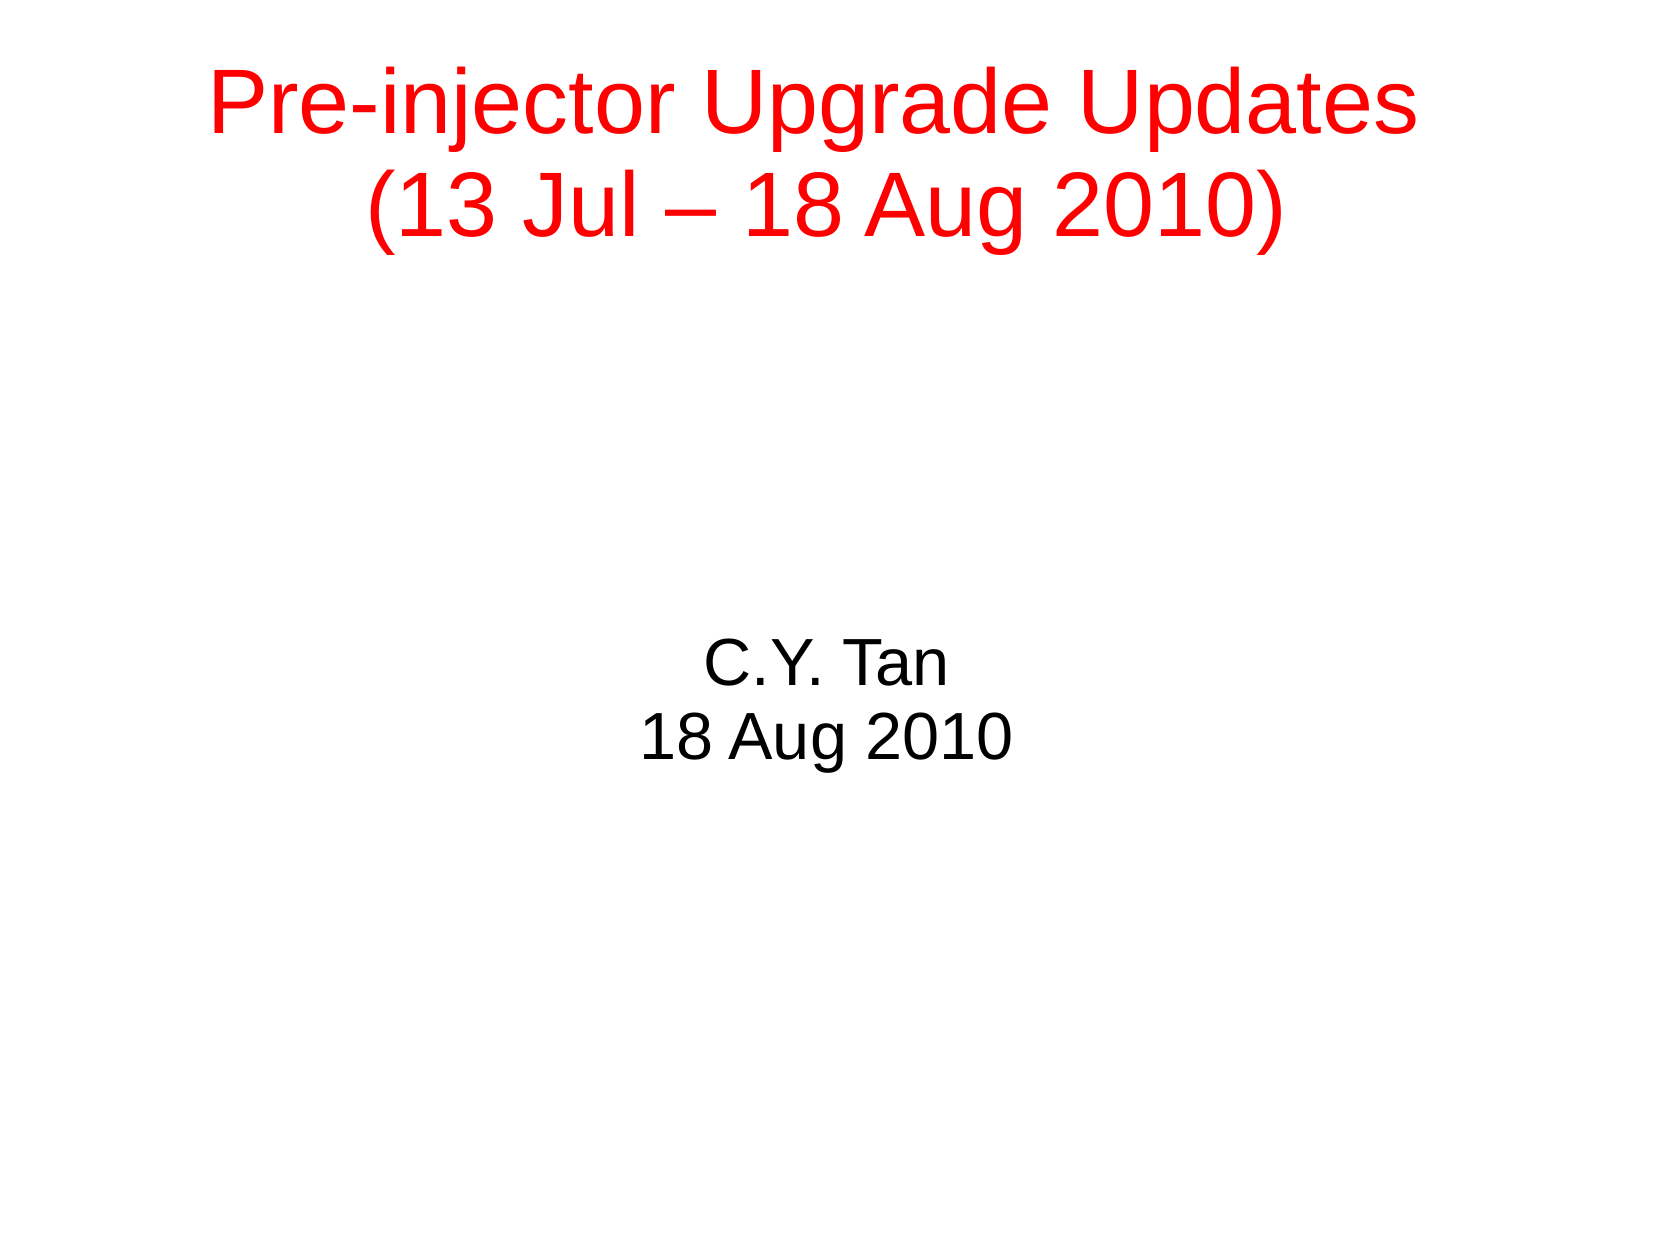

# Pre-injector Upgrade Updates (13 Jul – 18 Aug 2010)
C.Y. Tan
18 Aug 2010